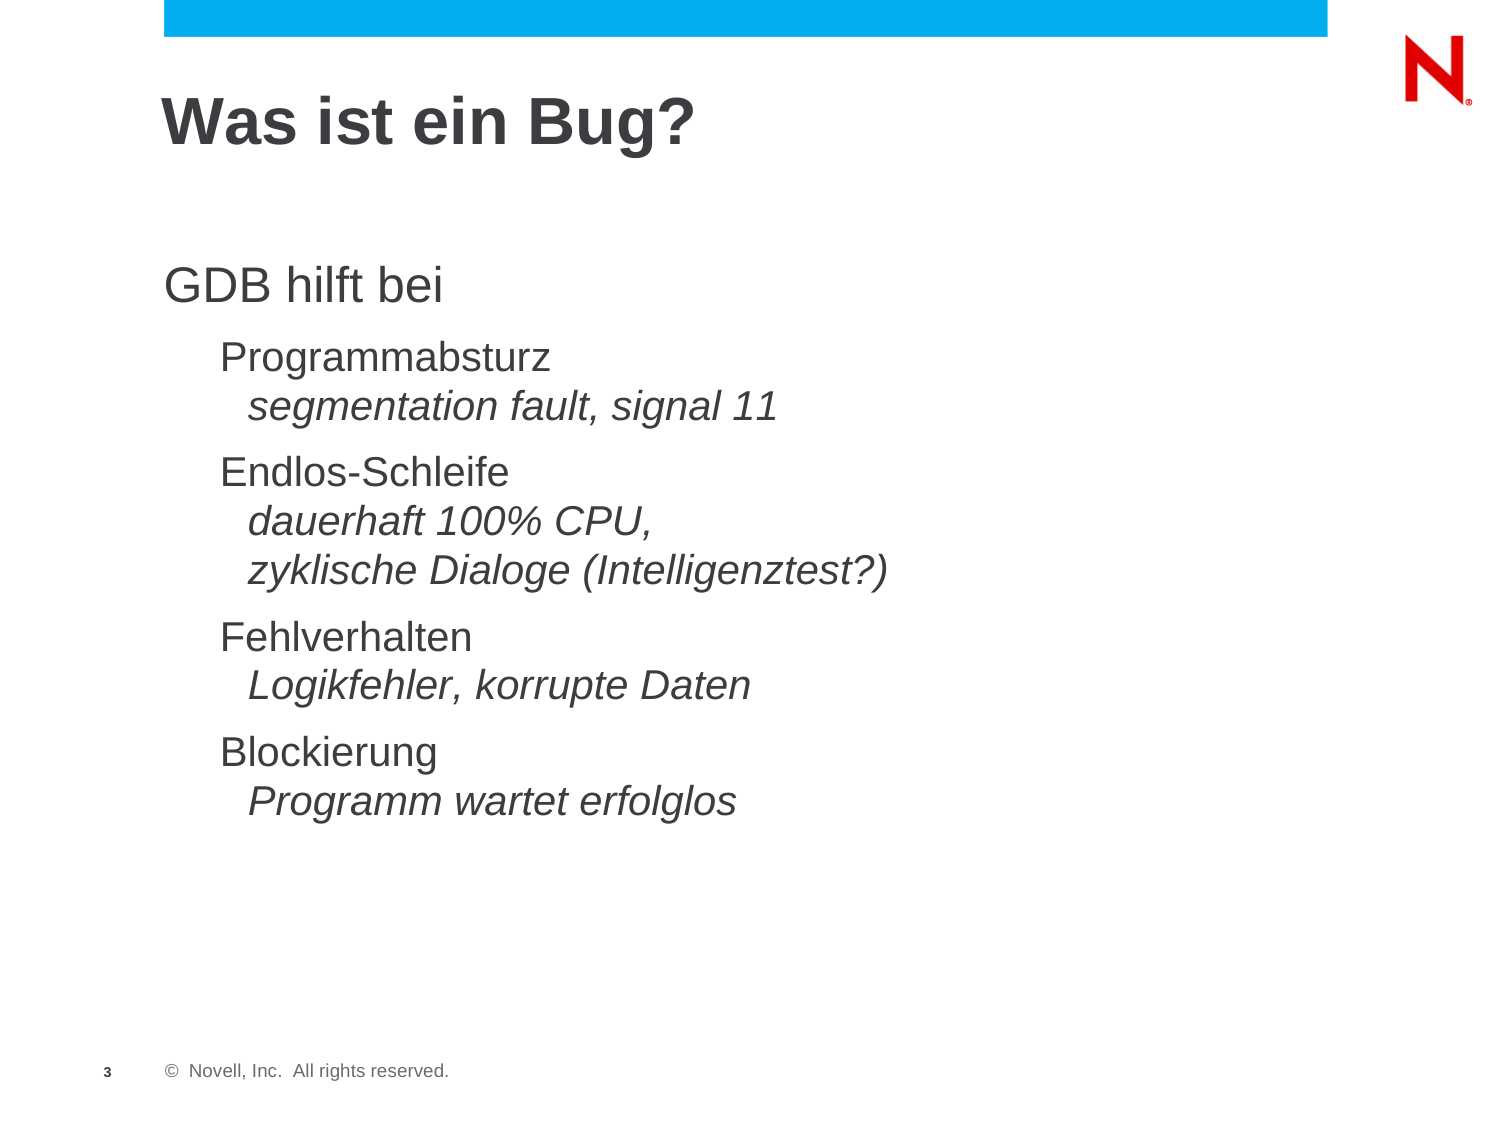

# Was ist ein Bug?
GDB hilft bei
Programmabsturz
segmentation fault, signal 11
Endlos-Schleife
dauerhaft 100% CPU,
zyklische Dialoge (Intelligenztest?)
Fehlverhalten
Logikfehler, korrupte Daten
Blockierung
Programm wartet erfolglos